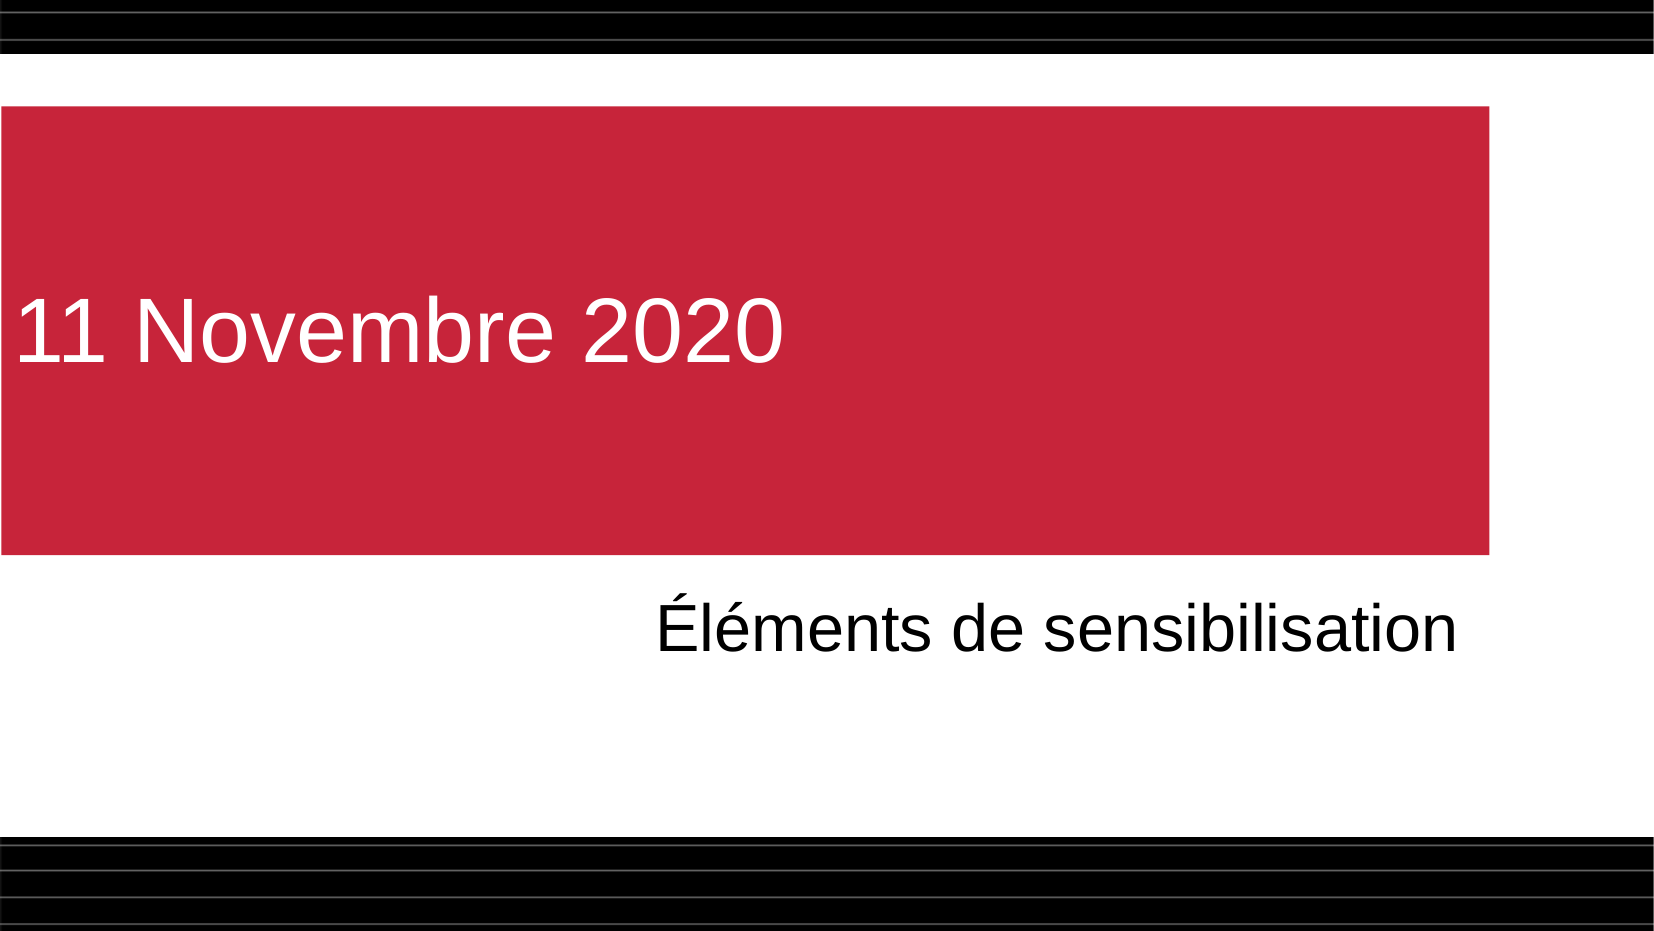

# 11 Novembre 2020
Éléments de sensibilisation